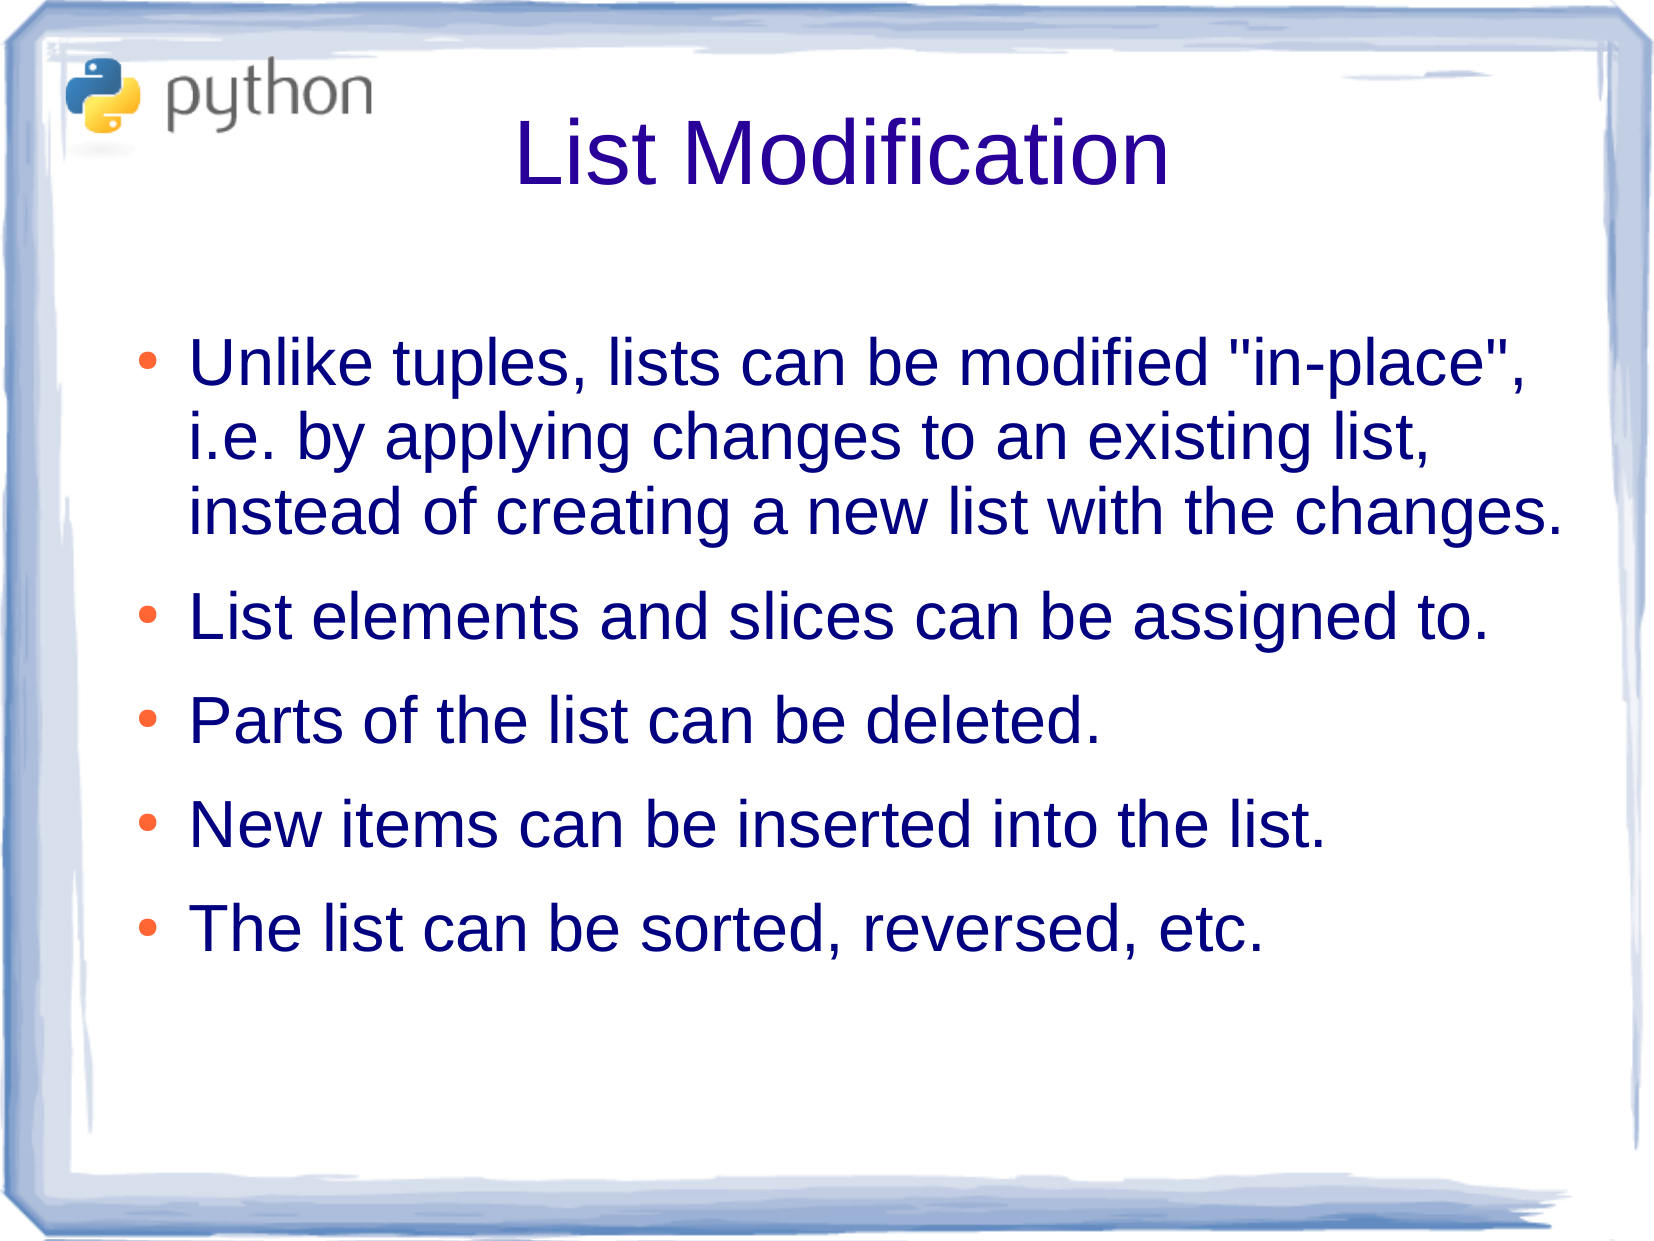

# List Modification
Unlike tuples, lists can be modified "in-place", i.e. by applying changes to an existing list, instead of creating a new list with the changes.
List elements and slices can be assigned to.
Parts of the list can be deleted.
New items can be inserted into the list.
The list can be sorted, reversed, etc.